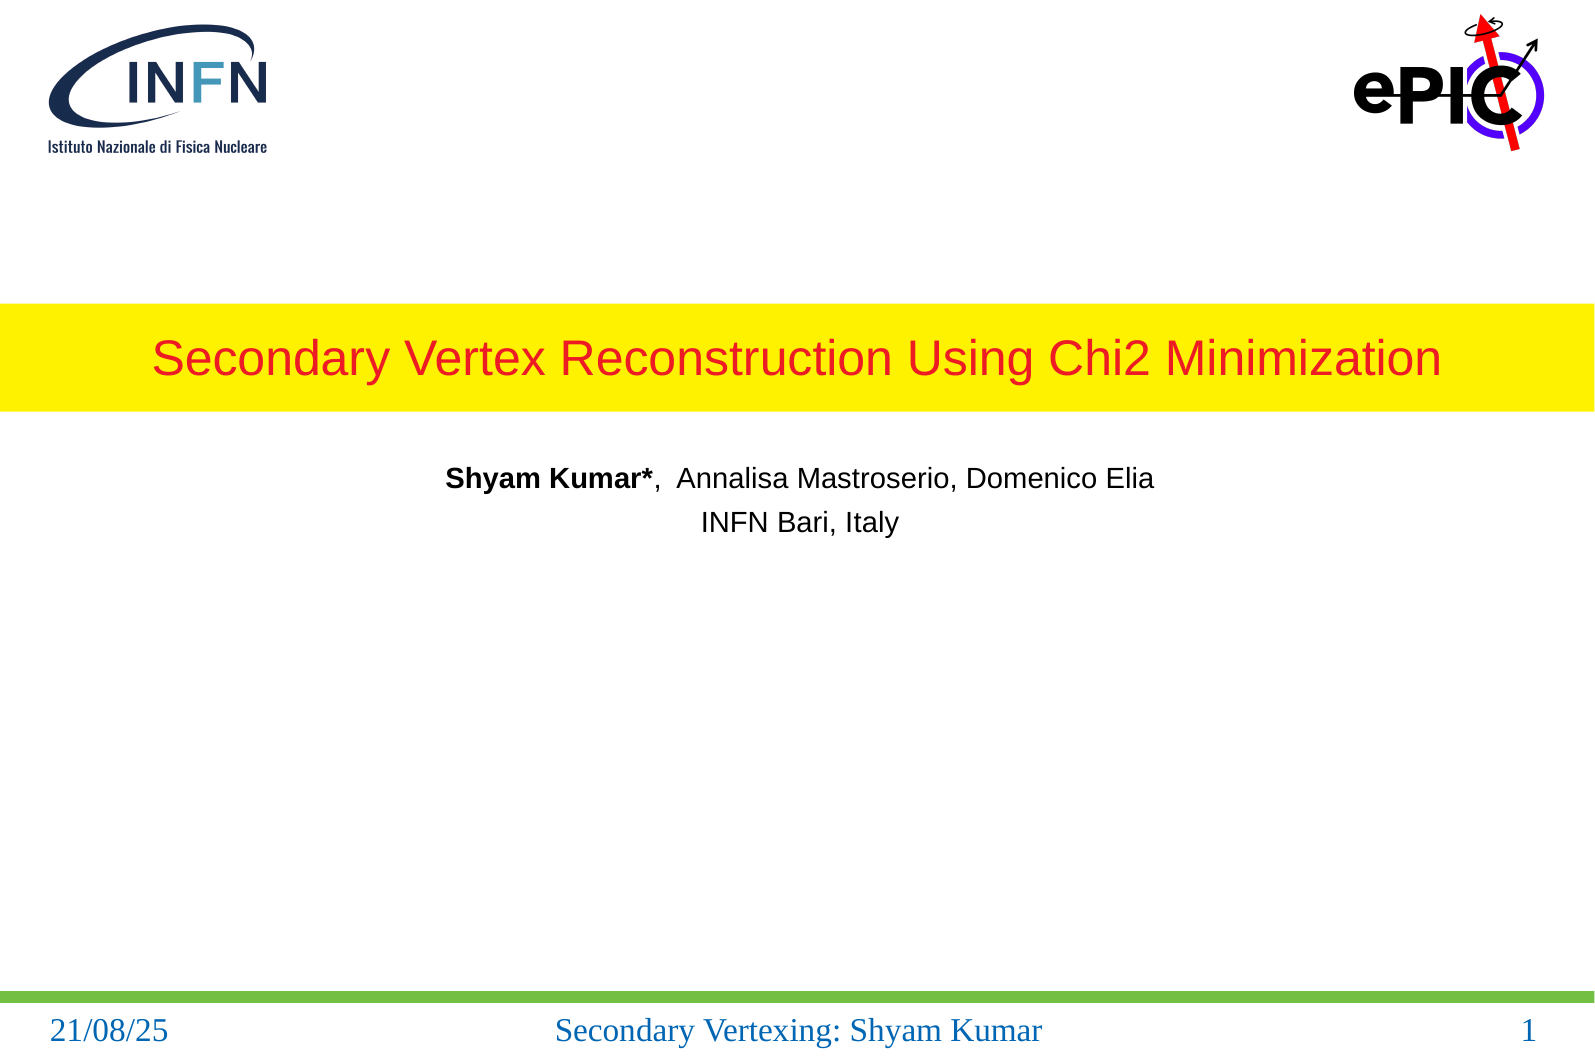

# Secondary Vertex Reconstruction Using Chi2 Minimization
Shyam Kumar*, Annalisa Mastroserio, Domenico Elia
INFN Bari, Italy
21/08/25
Secondary Vertexing: Shyam Kumar
1